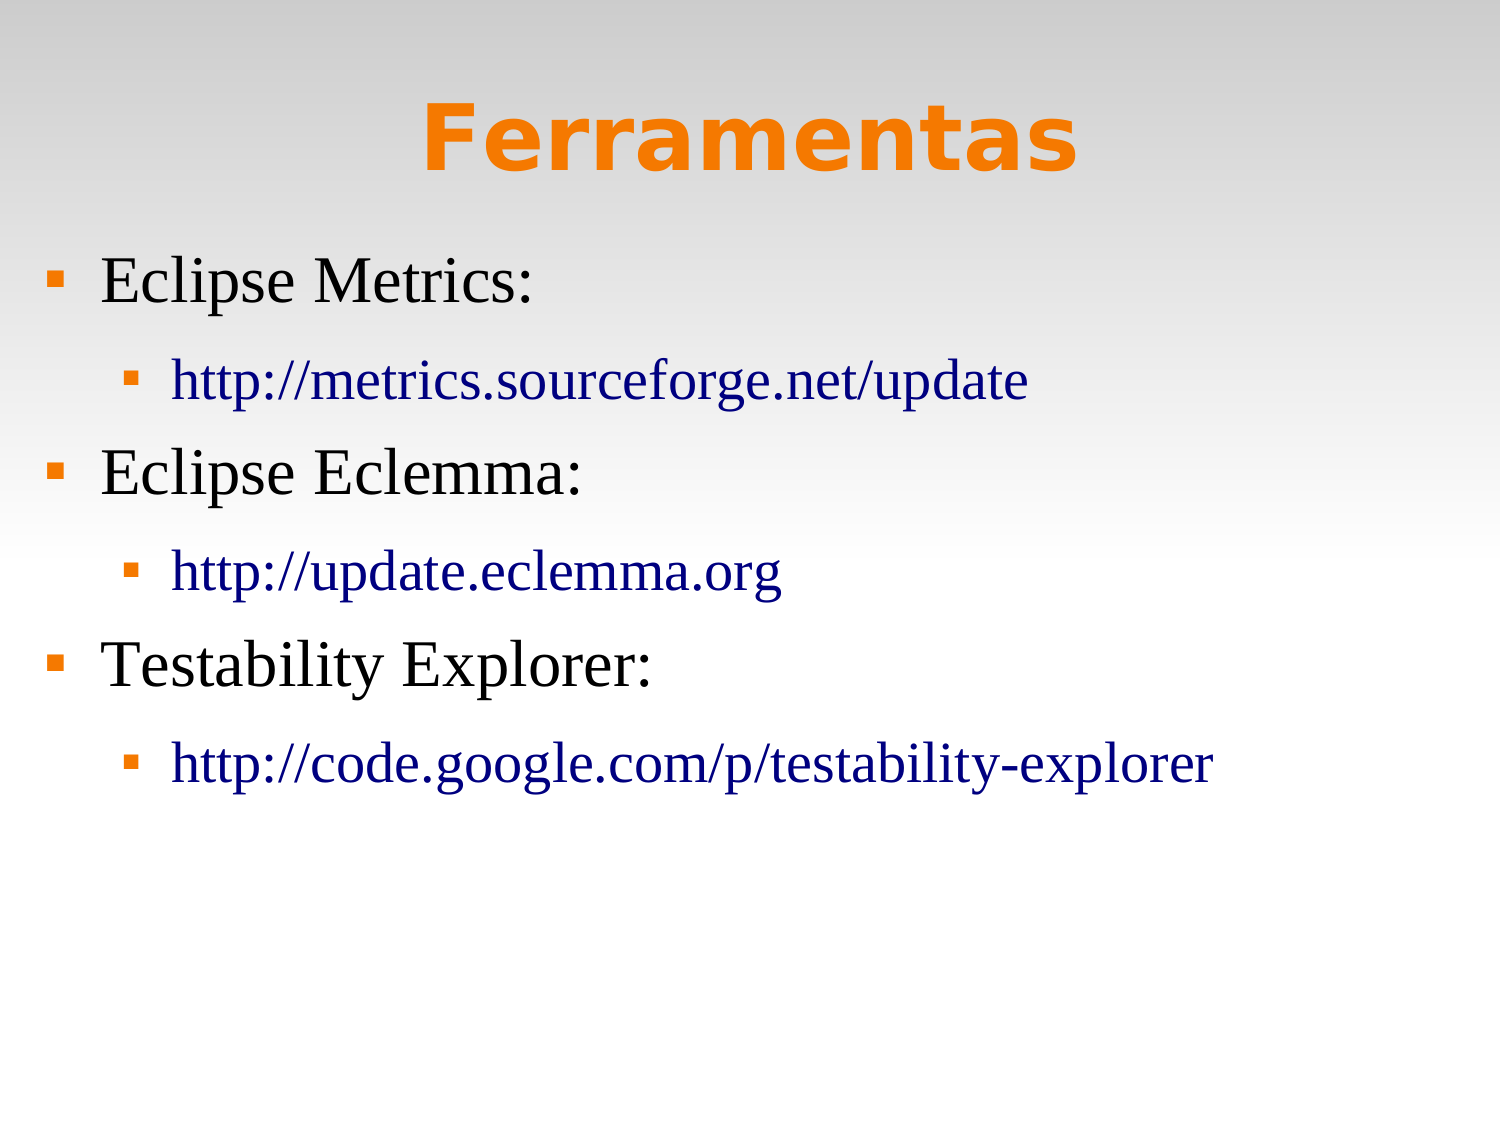

# Ferramentas
Eclipse Metrics:
http://metrics.sourceforge.net/update
Eclipse Eclemma:
http://update.eclemma.org
Testability Explorer:
http://code.google.com/p/testability-explorer